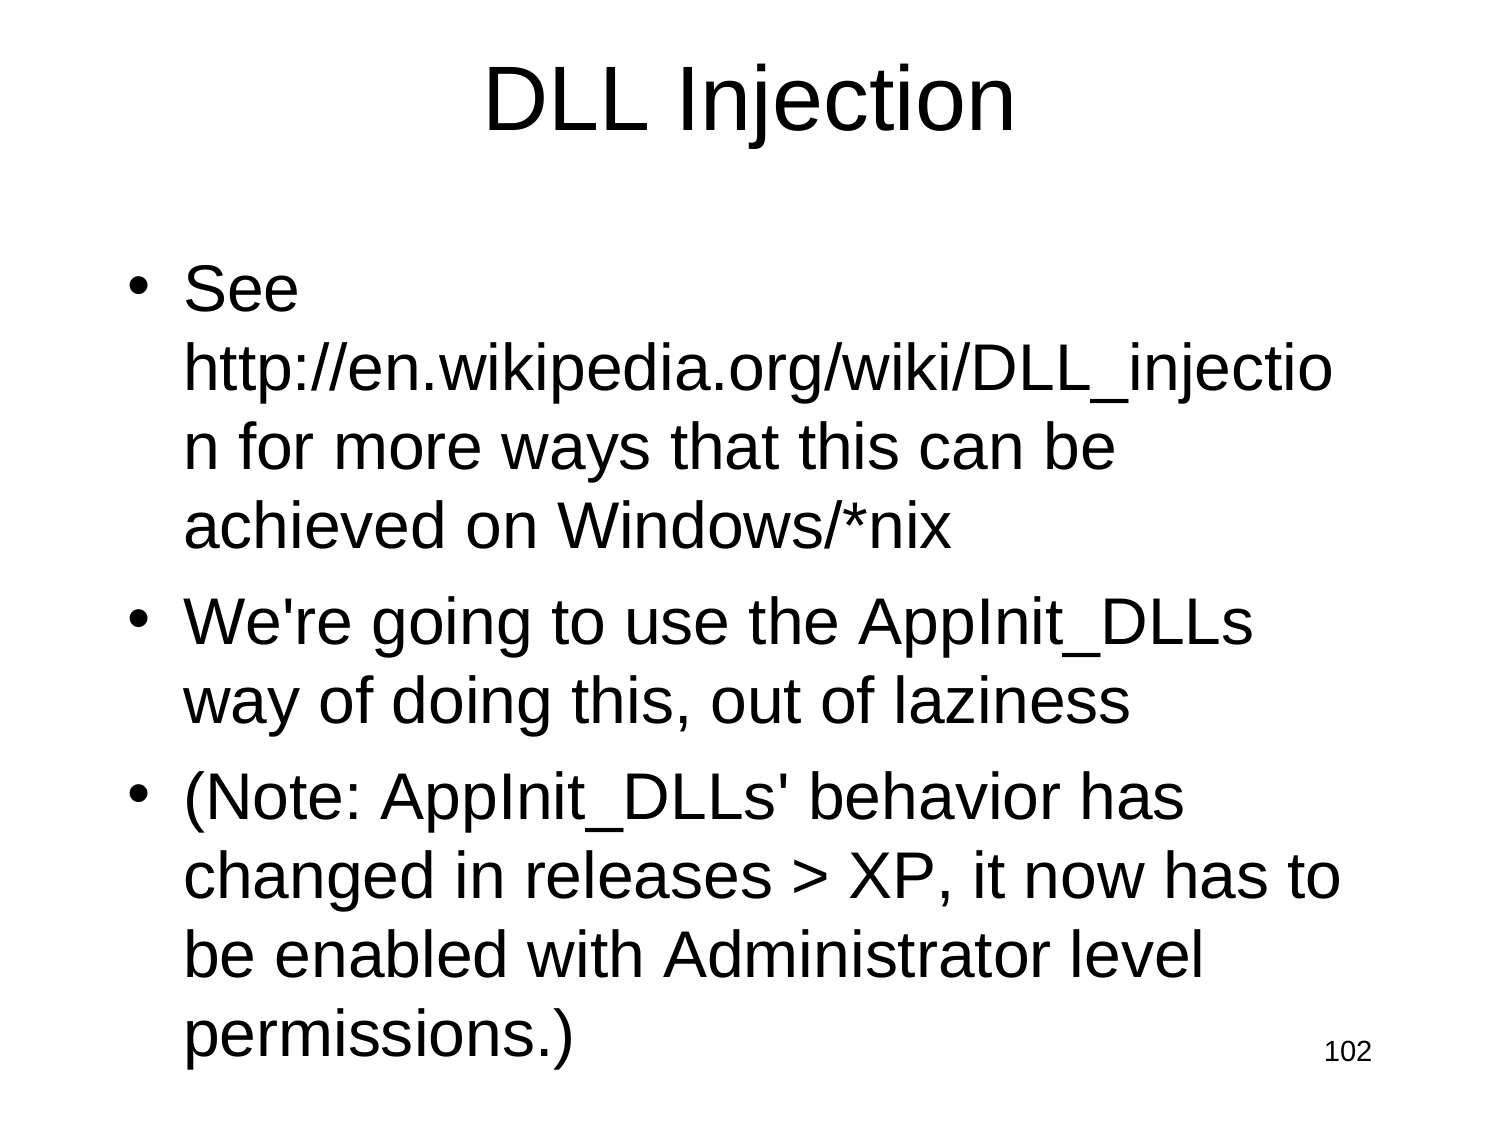

# DLL Injection
See http://en.wikipedia.org/wiki/DLL_injection for more ways that this can be achieved on Windows/*nix
We're going to use the AppInit_DLLs way of doing this, out of laziness
(Note: AppInit_DLLs' behavior has changed in releases > XP, it now has to be enabled with Administrator level permissions.)